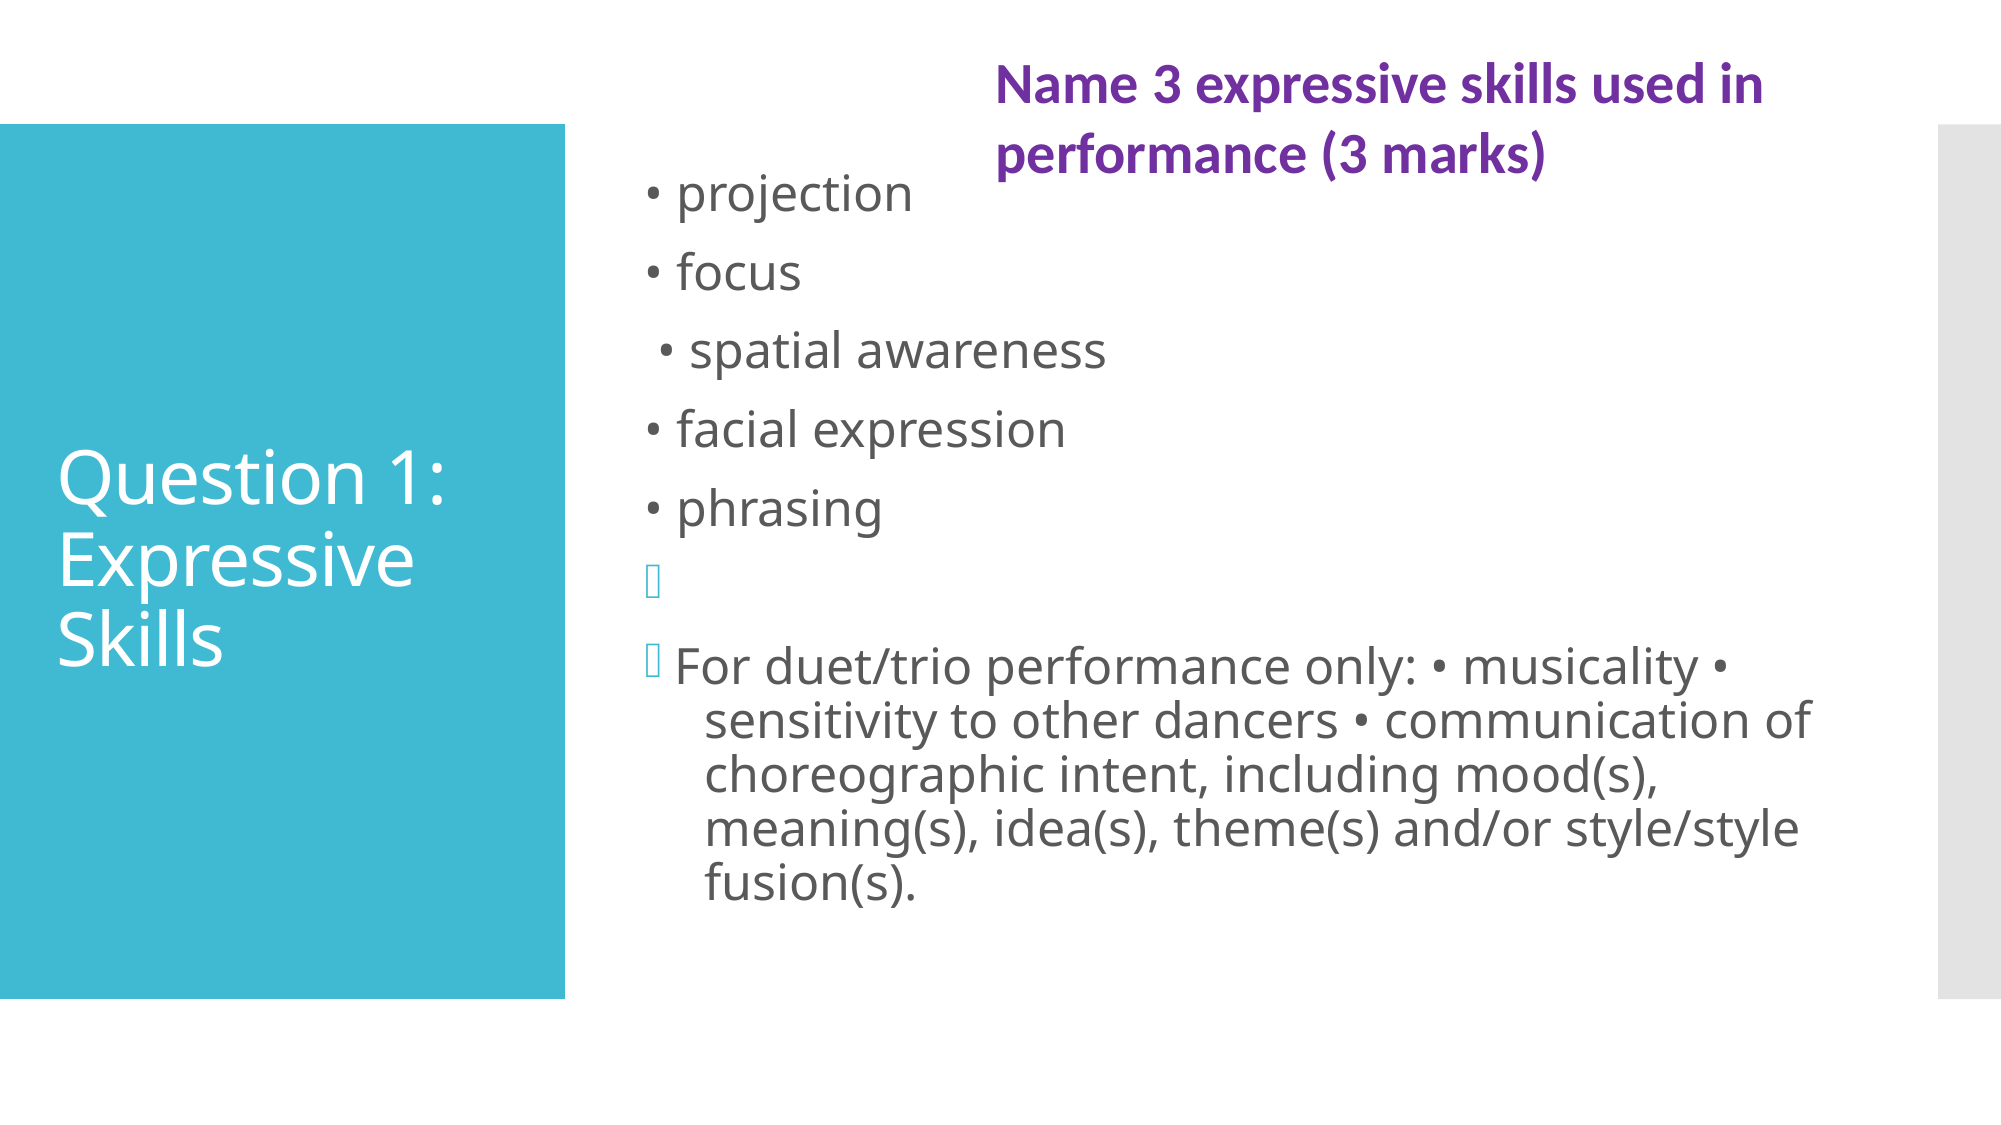

• projection
• focus
 • spatial awareness
• facial expression
• phrasing
For duet/trio performance only: • musicality • sensitivity to other dancers • communication of choreographic intent, including mood(s), meaning(s), idea(s), theme(s) and/or style/style fusion(s).
Name 3 expressive skills used in performance (3 marks)
# Question 1: Expressive Skills